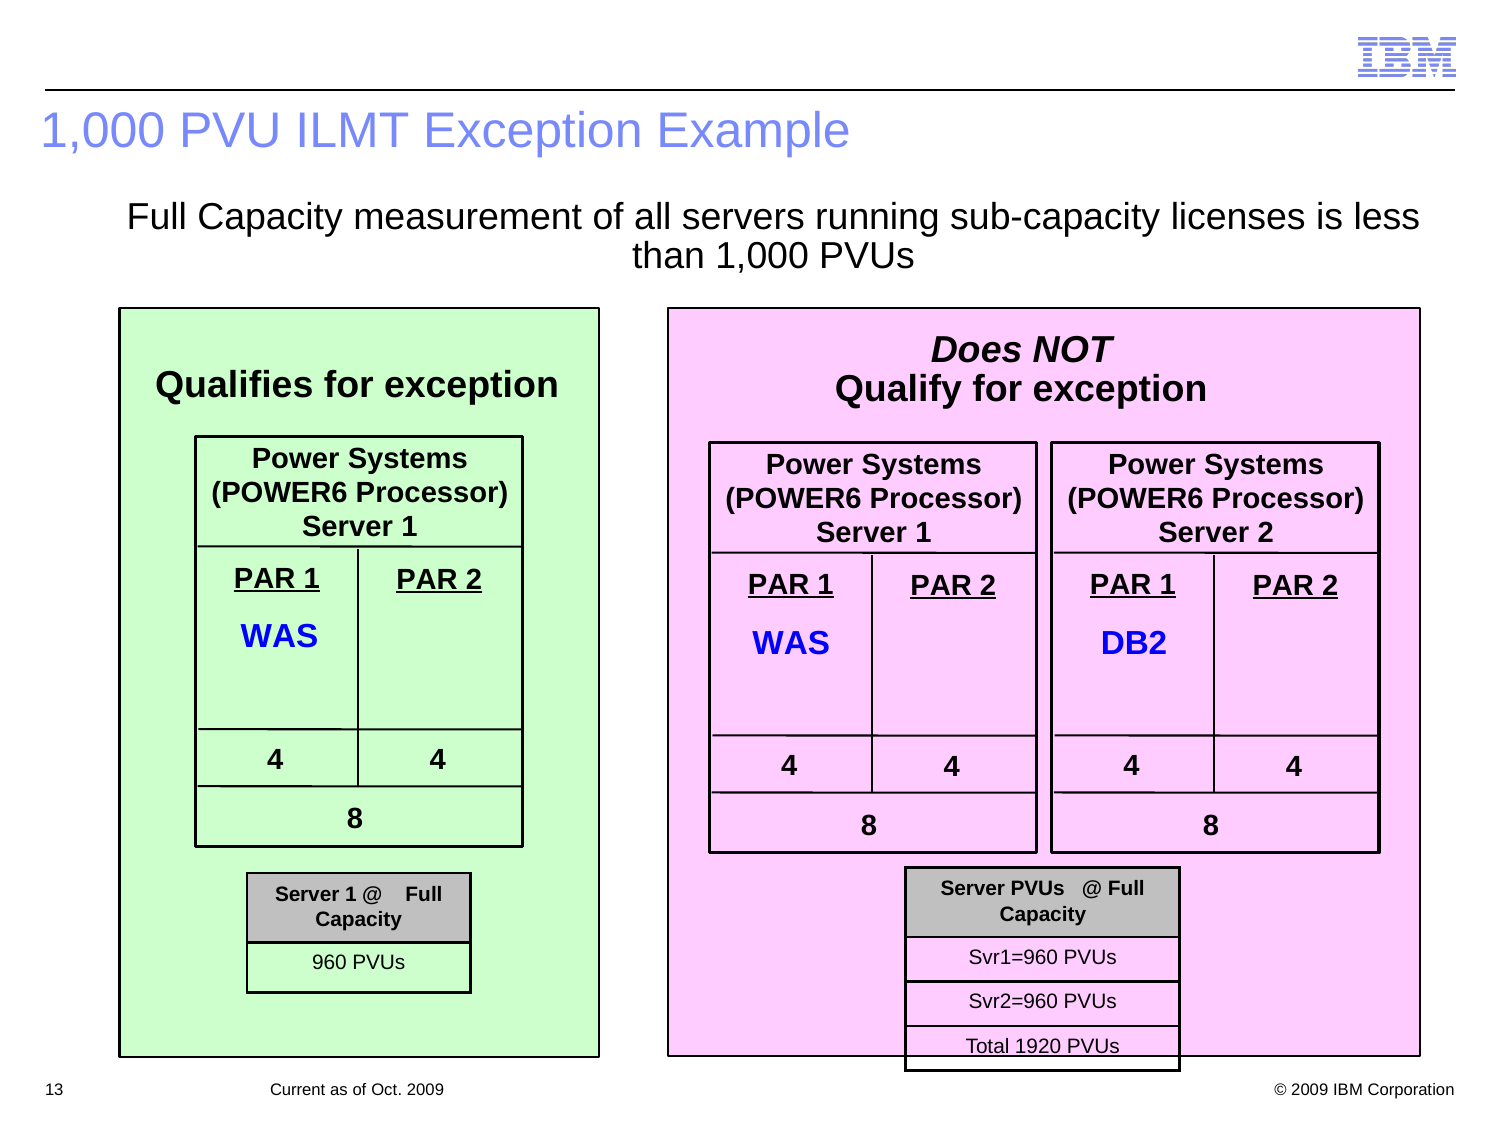

# 1,000 PVU ILMT Exception Example
Full Capacity measurement of all servers running sub-capacity licenses is less than 1,000 PVUs
Does NOT
Qualify for exception
Qualifies for exception
Power Systems
(POWER6 Processor)
Server 1
Power Systems
(POWER6 Processor)
Server 1
Power Systems
(POWER6 Processor)
Server 2
PAR 1
PAR 2
PAR 1
PAR 1
PAR 2
PAR 2
WAS
WAS
DB2
4
4
4
4
4
4
8
8
8
| Server PVUs @ Full Capacity |
| --- |
| Svr1=960 PVUs |
| Svr2=960 PVUs |
| Total 1920 PVUs |
| Server 1 @ Full Capacity |
| --- |
| 960 PVUs |
13
Current as of Oct. 2009